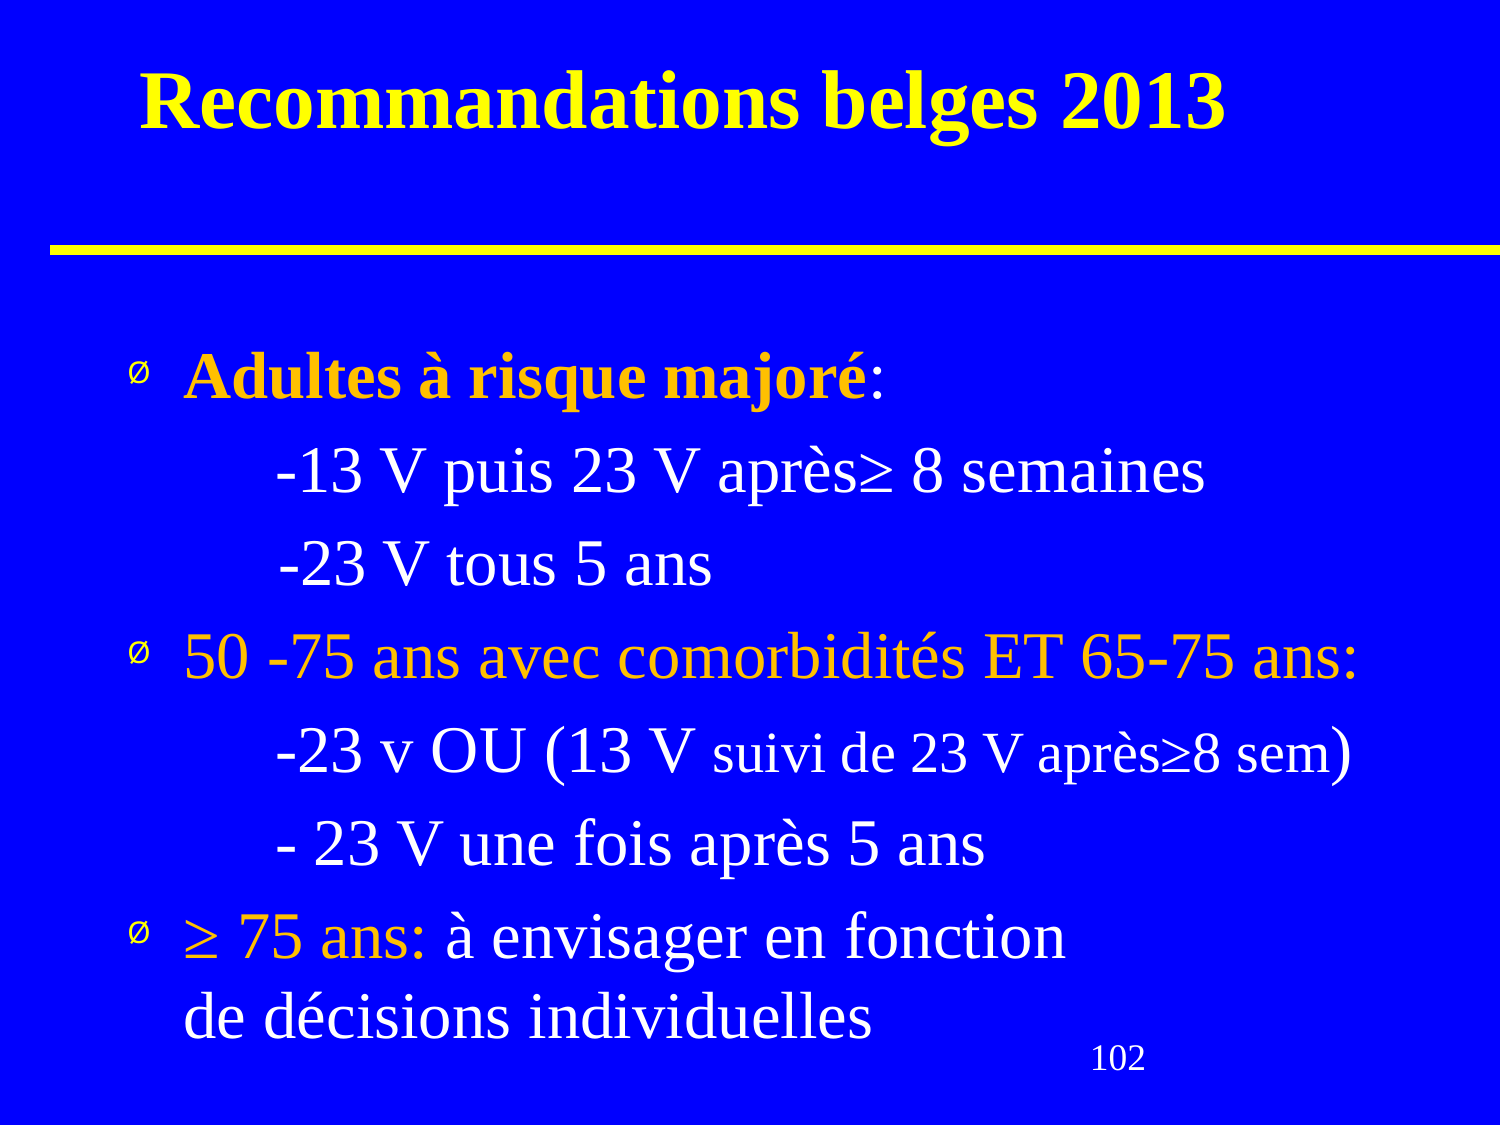

# Recommandations belges 2013
Adultes à risque majoré:
		-13 V puis 23 V après≥ 8 semaines
 -23 V tous 5 ans
50 -75 ans avec comorbidités ET 65-75 ans:
		-23 v OU (13 V suivi de 23 V après≥8 sem)
 		- 23 V une fois après 5 ans
≥ 75 ans: à envisager en fonction					 de décisions individuelles